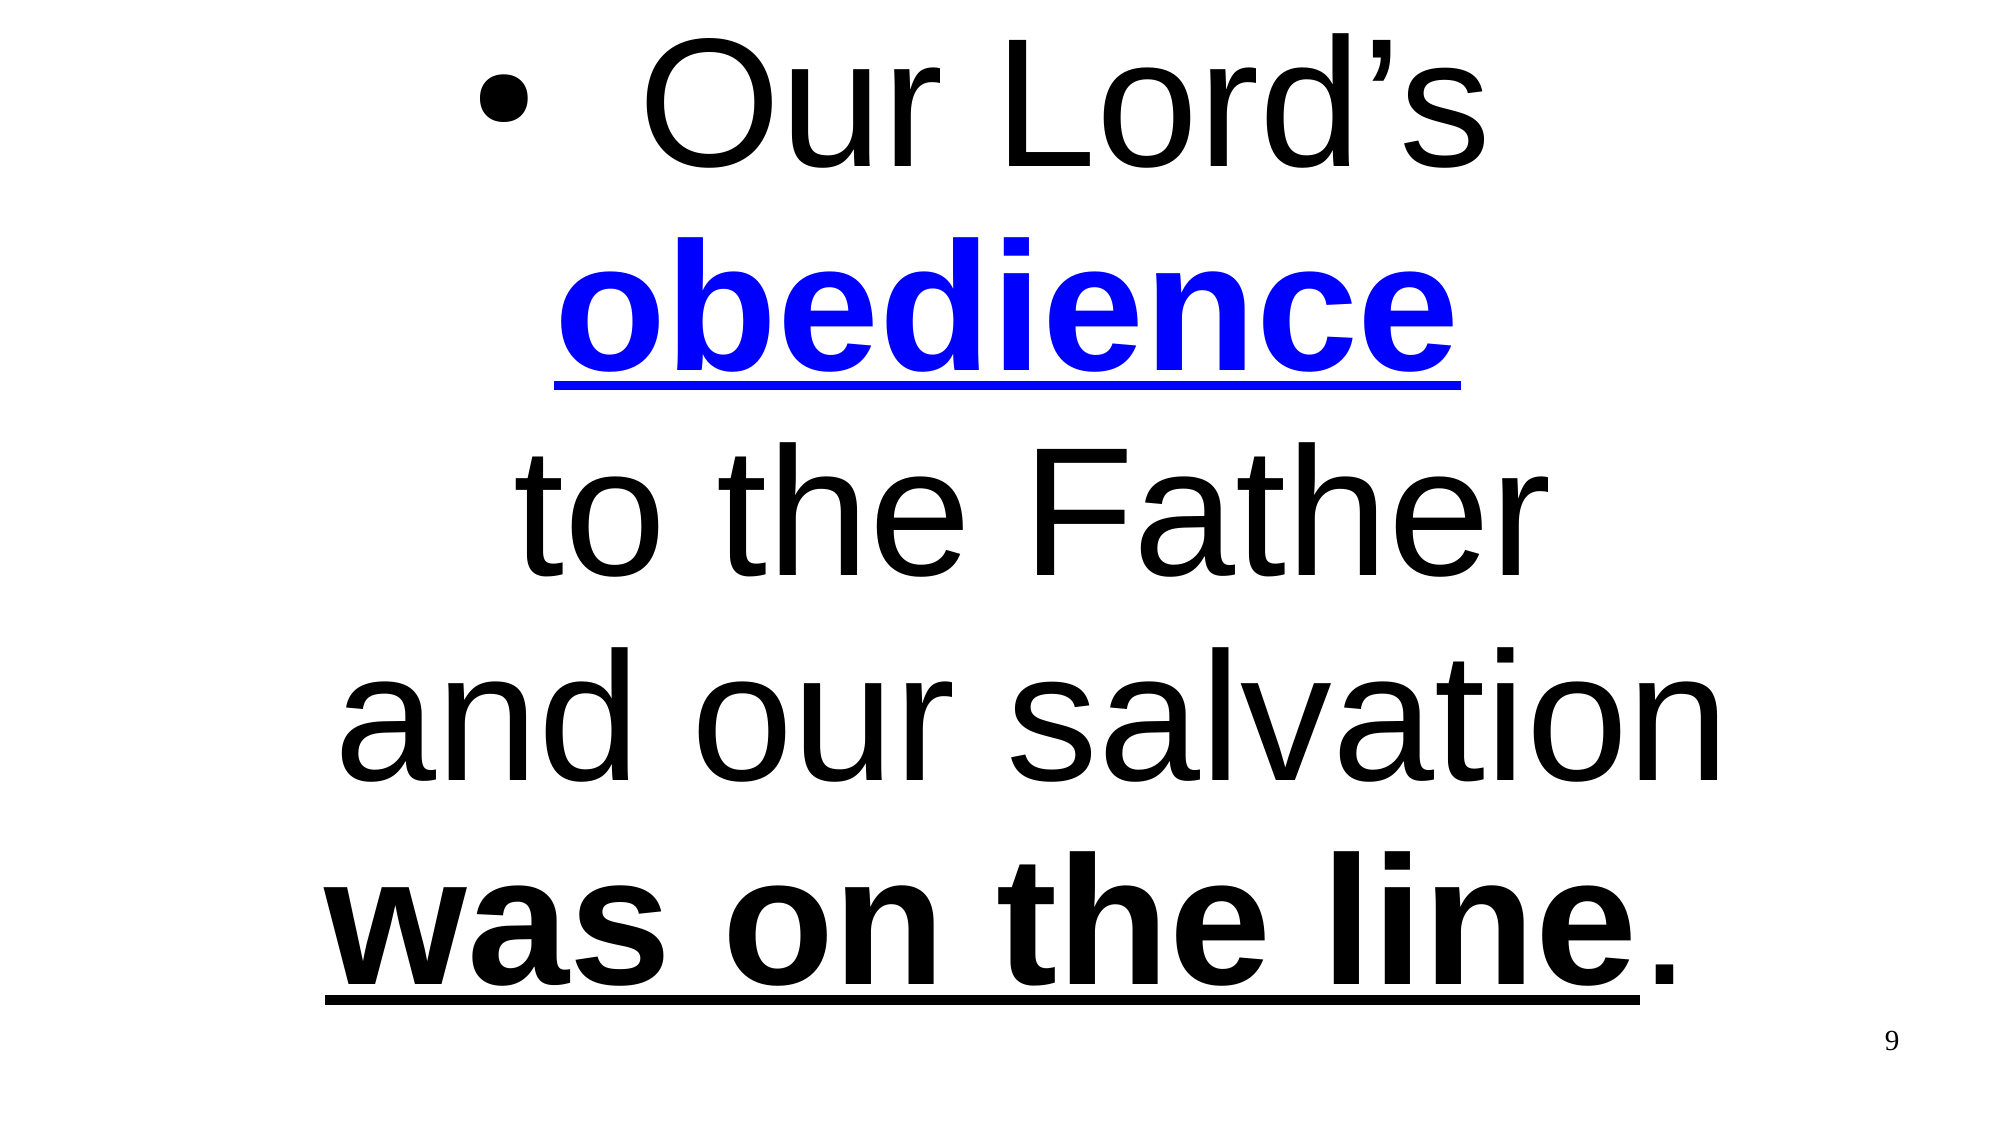

# Our Lord’s obedience to the Father and our salvation was on the line.
9